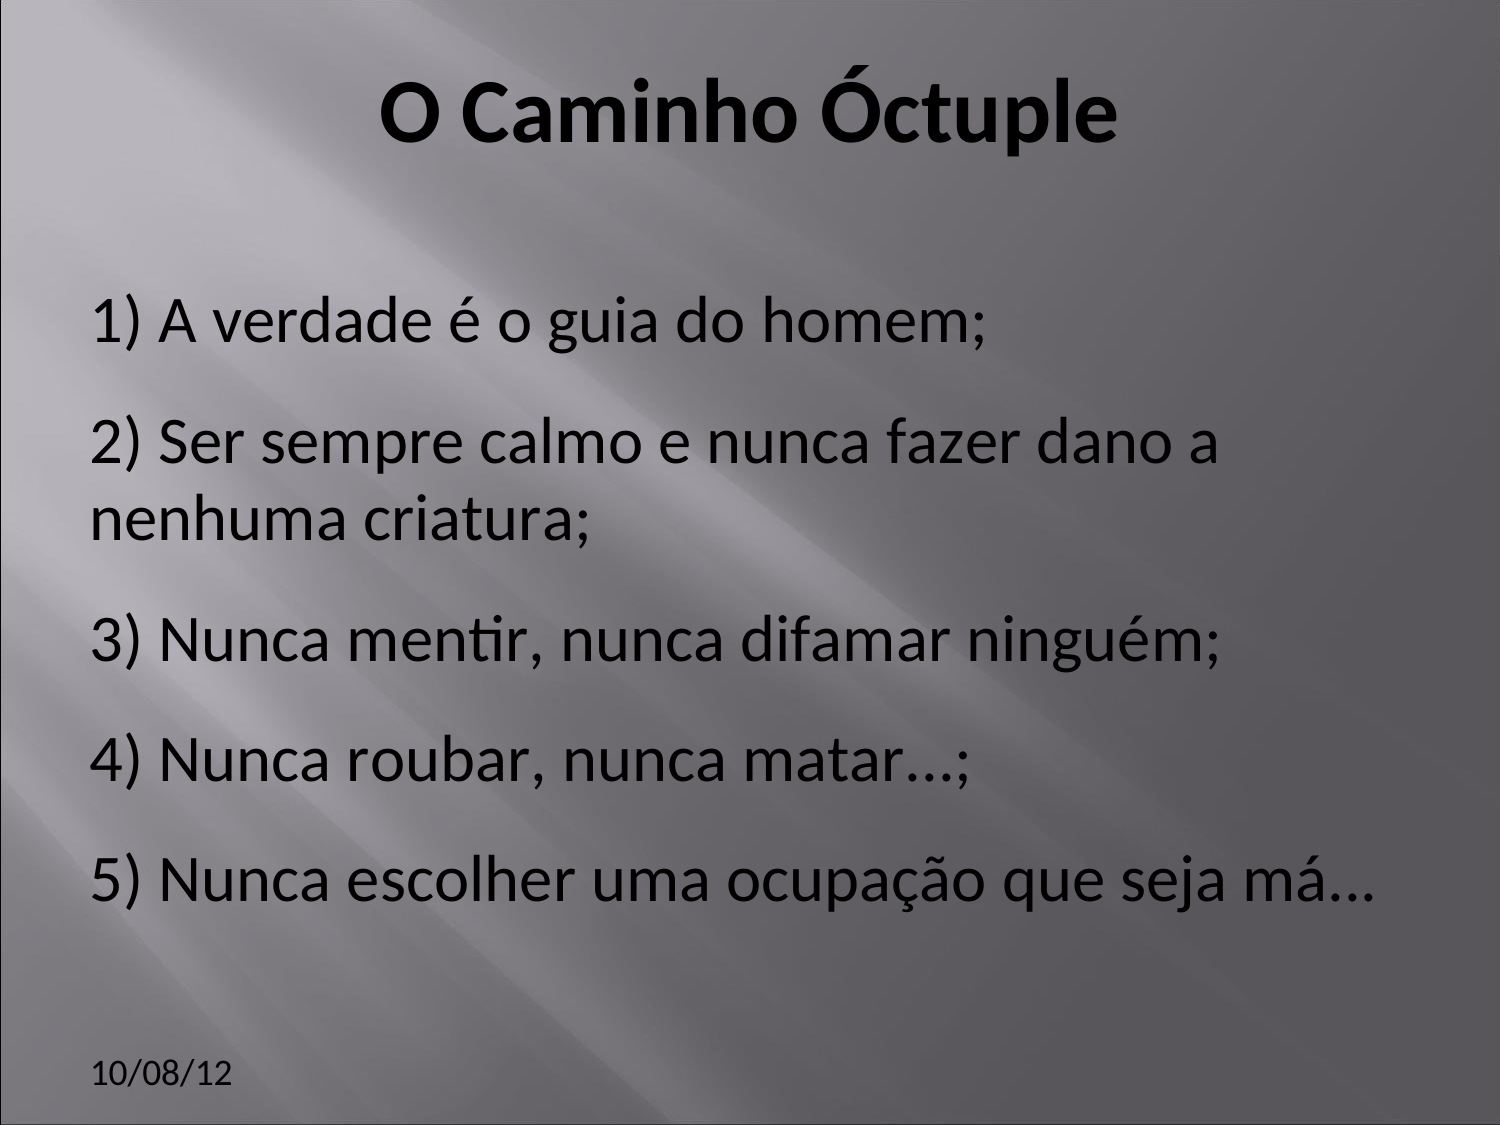

O Caminho Óctuple
1) A verdade é o guia do homem;
2) Ser sempre calmo e nunca fazer dano a nenhuma criatura;
3) Nunca mentir, nunca difamar ninguém;
4) Nunca roubar, nunca matar...;
5) Nunca escolher uma ocupação que seja má...
10/08/12